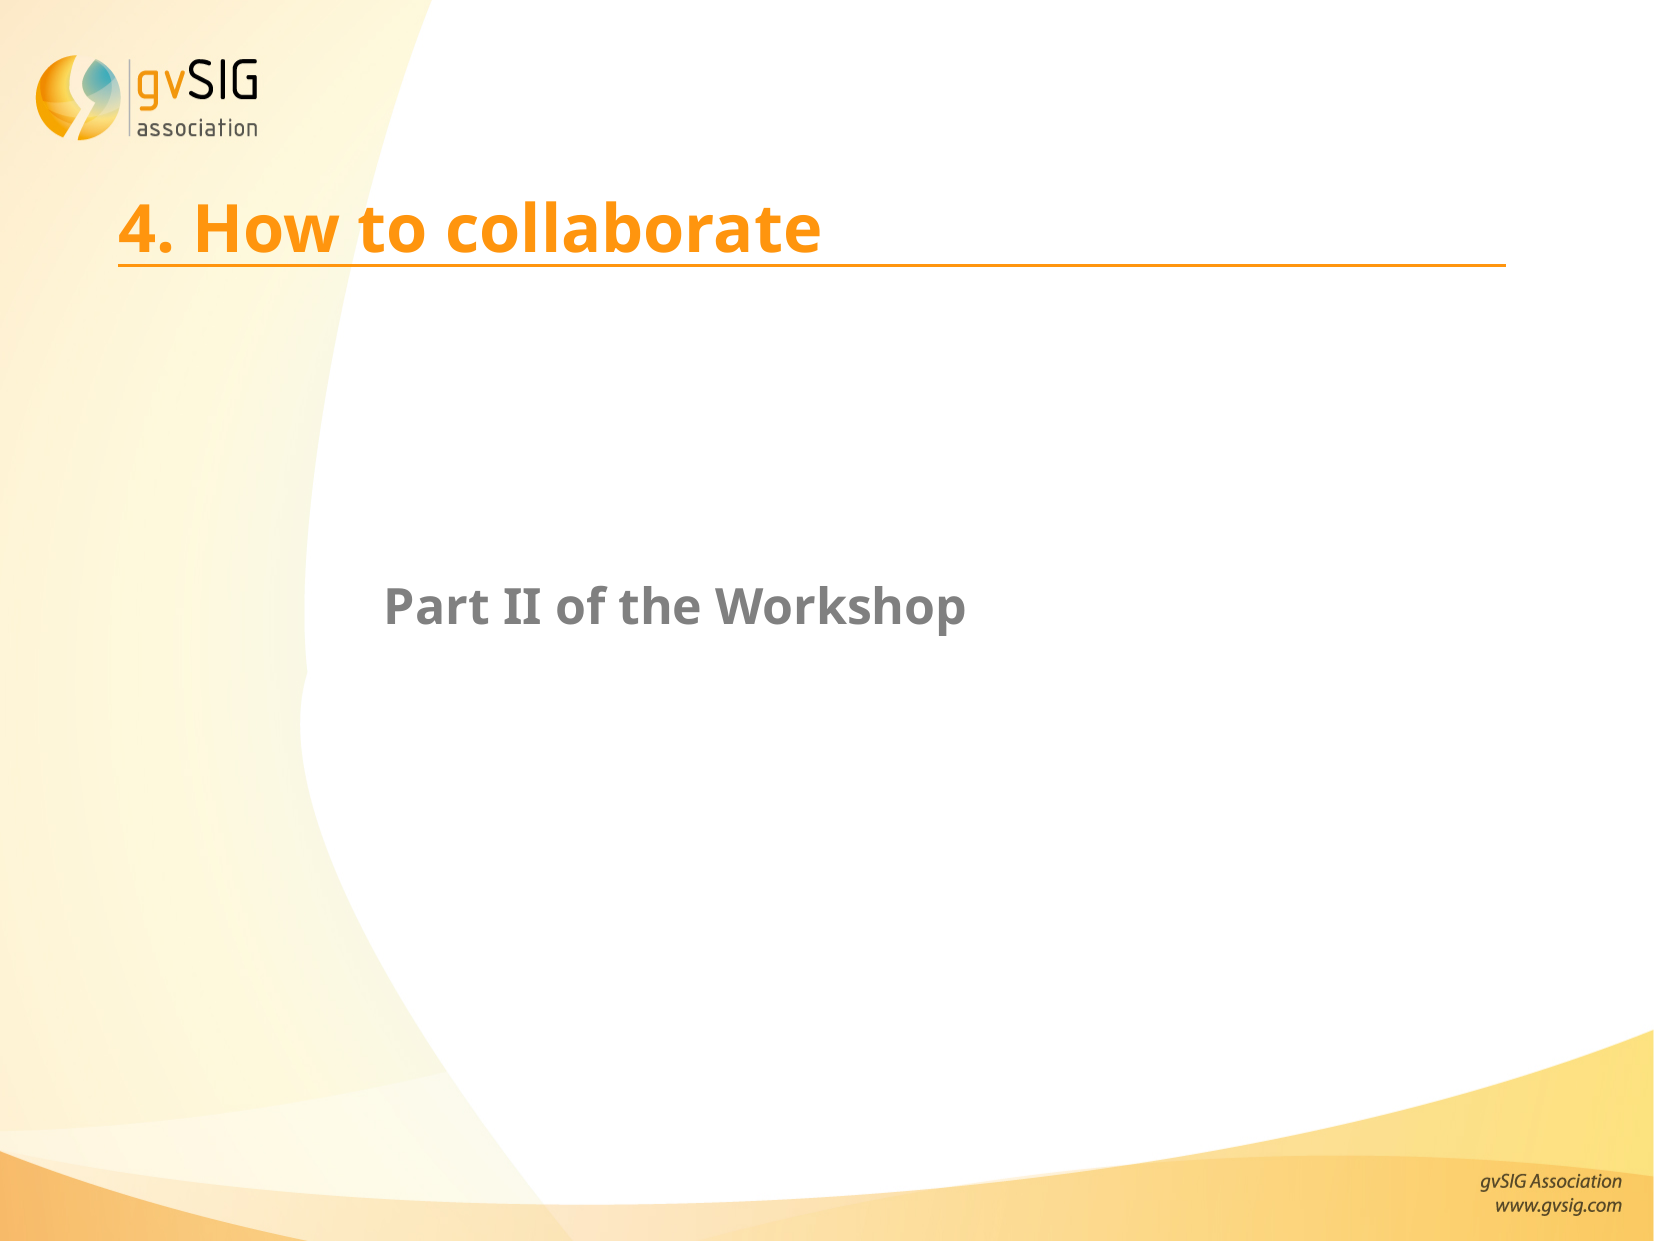

# 4. How to collaborate
Part II of the Workshop